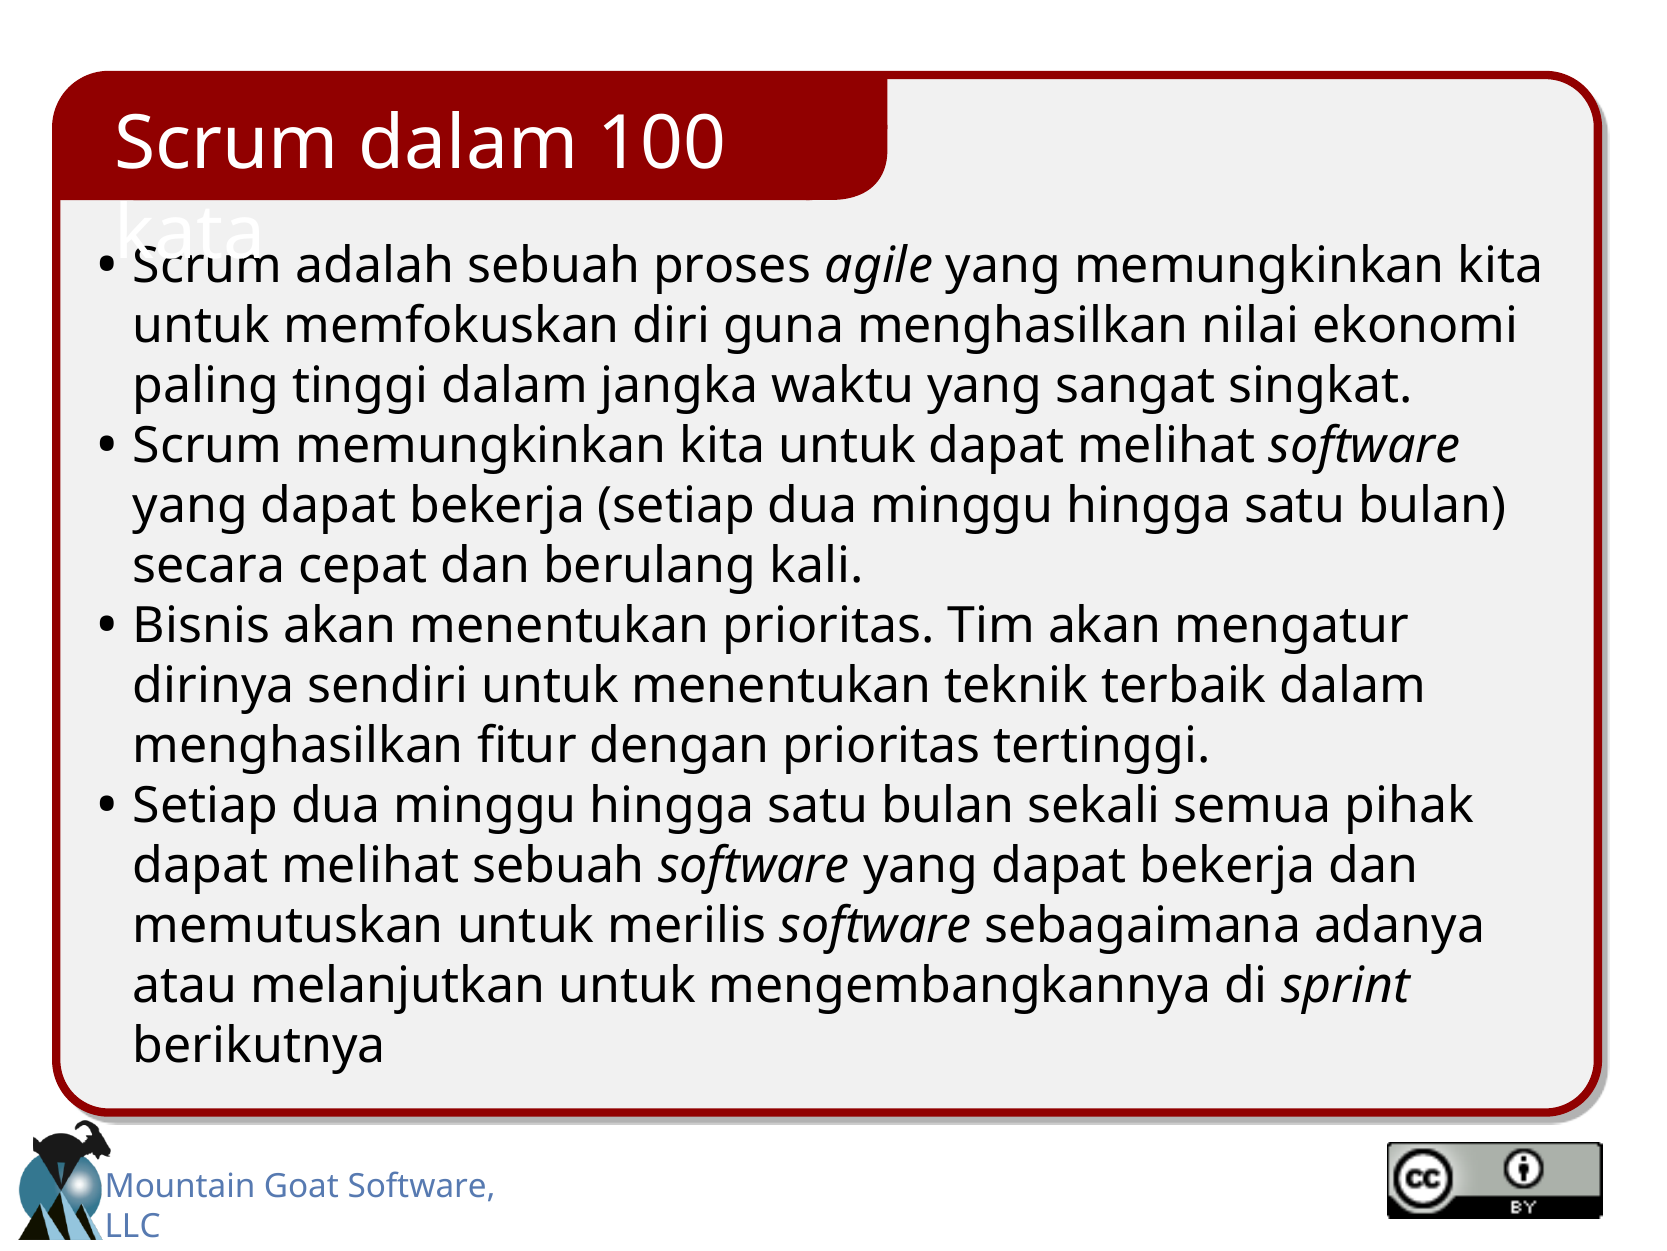

Scrum dalam 100 kata
Scrum adalah sebuah proses agile yang memungkinkan kita untuk memfokuskan diri guna menghasilkan nilai ekonomi paling tinggi dalam jangka waktu yang sangat singkat.
Scrum memungkinkan kita untuk dapat melihat software yang dapat bekerja (setiap dua minggu hingga satu bulan) secara cepat dan berulang kali.
Bisnis akan menentukan prioritas. Tim akan mengatur dirinya sendiri untuk menentukan teknik terbaik dalam menghasilkan fitur dengan prioritas tertinggi.
Setiap dua minggu hingga satu bulan sekali semua pihak dapat melihat sebuah software yang dapat bekerja dan memutuskan untuk merilis software sebagaimana adanya atau melanjutkan untuk mengembangkannya di sprint berikutnya